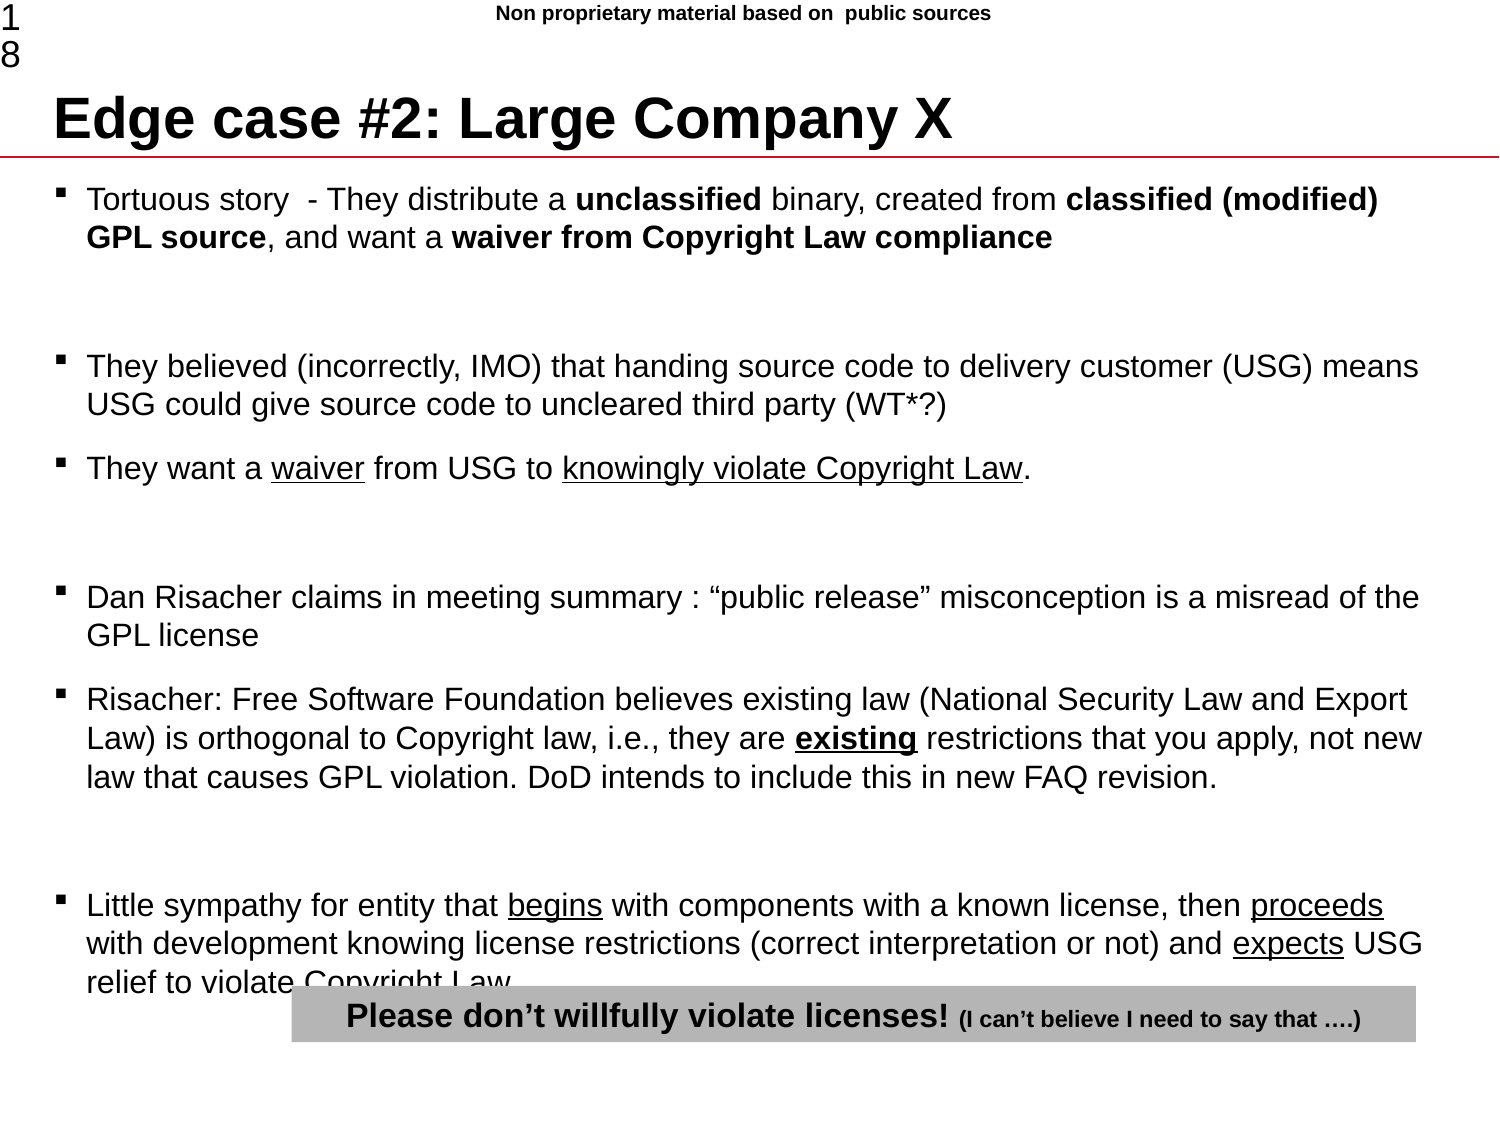

# Edge case #2: Large Company X
Tortuous story - They distribute a unclassified binary, created from classified (modified) GPL source, and want a waiver from Copyright Law compliance
They believed (incorrectly, IMO) that handing source code to delivery customer (USG) means USG could give source code to uncleared third party (WT*?)
They want a waiver from USG to knowingly violate Copyright Law.
Dan Risacher claims in meeting summary : “public release” misconception is a misread of the GPL license
Risacher: Free Software Foundation believes existing law (National Security Law and Export Law) is orthogonal to Copyright law, i.e., they are existing restrictions that you apply, not new law that causes GPL violation. DoD intends to include this in new FAQ revision.
Little sympathy for entity that begins with components with a known license, then proceeds with development knowing license restrictions (correct interpretation or not) and expects USG relief to violate Copyright Law
Please don’t willfully violate licenses! (I can’t believe I need to say that ….)